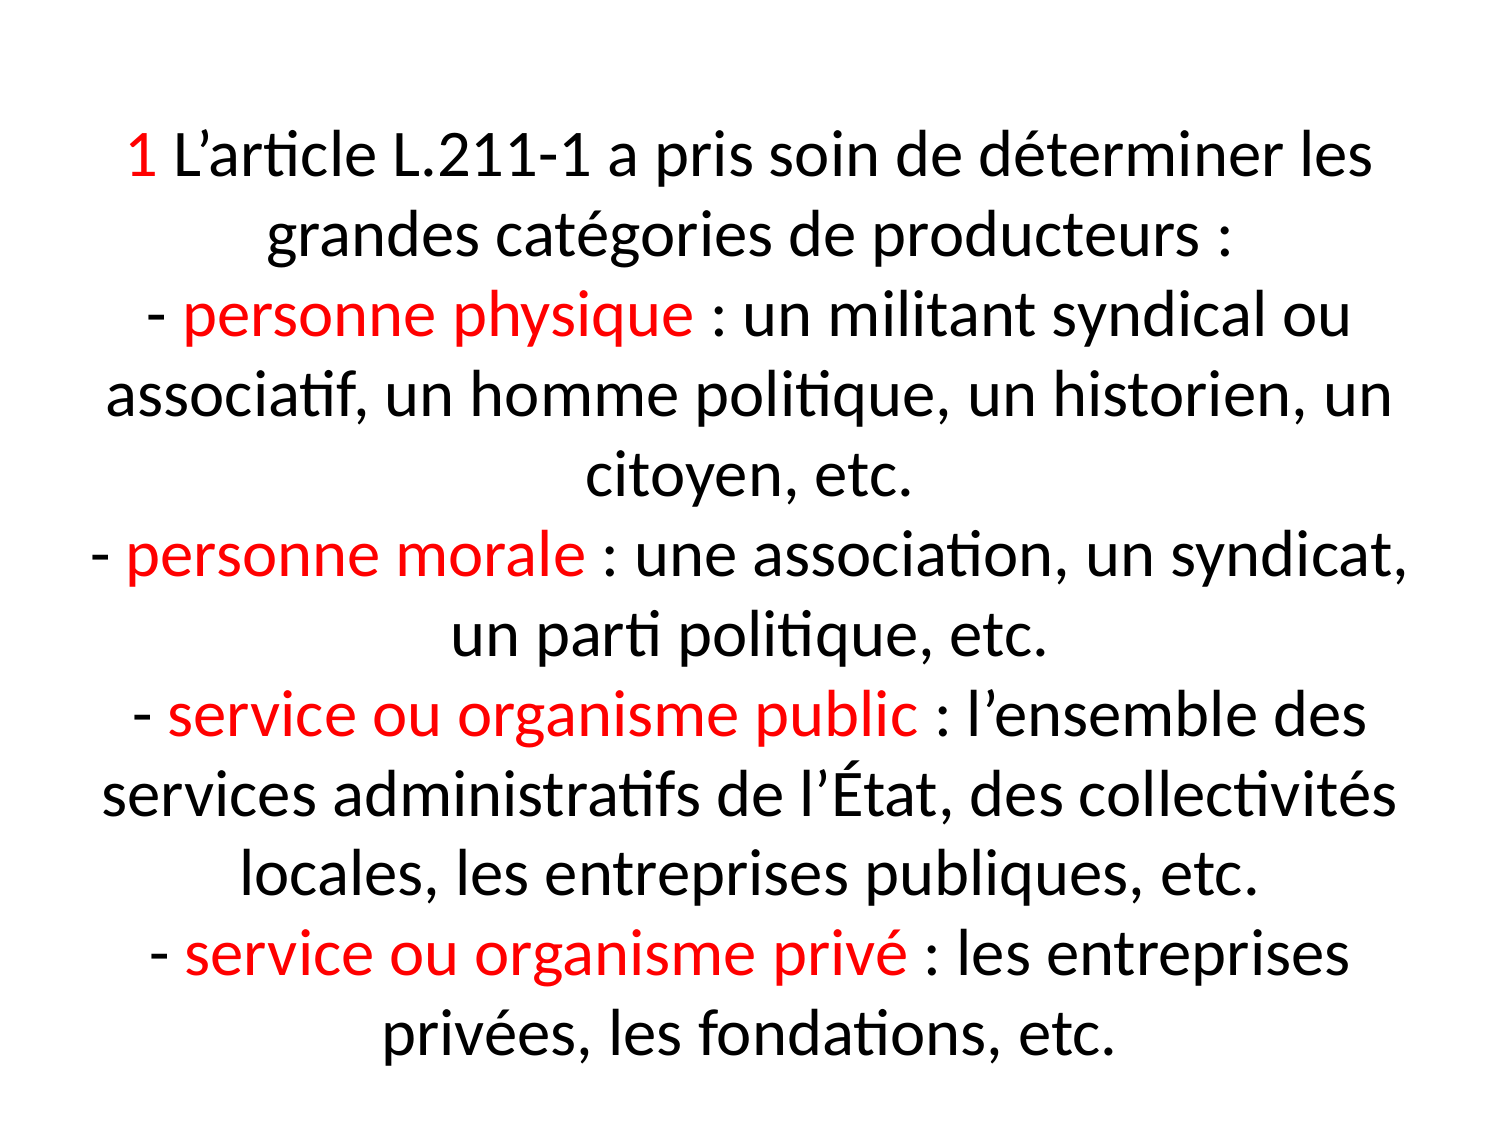

# 1 L’article L.211-1 a pris soin de déterminer les grandes catégories de producteurs :
- personne physique : un militant syndical ou associatif, un homme politique, un historien, un citoyen, etc.
- personne morale : une association, un syndicat, un parti politique, etc.
- service ou organisme public : l’ensemble des services administratifs de l’État, des collectivités locales, les entreprises publiques, etc.
- service ou organisme privé : les entreprises privées, les fondations, etc.